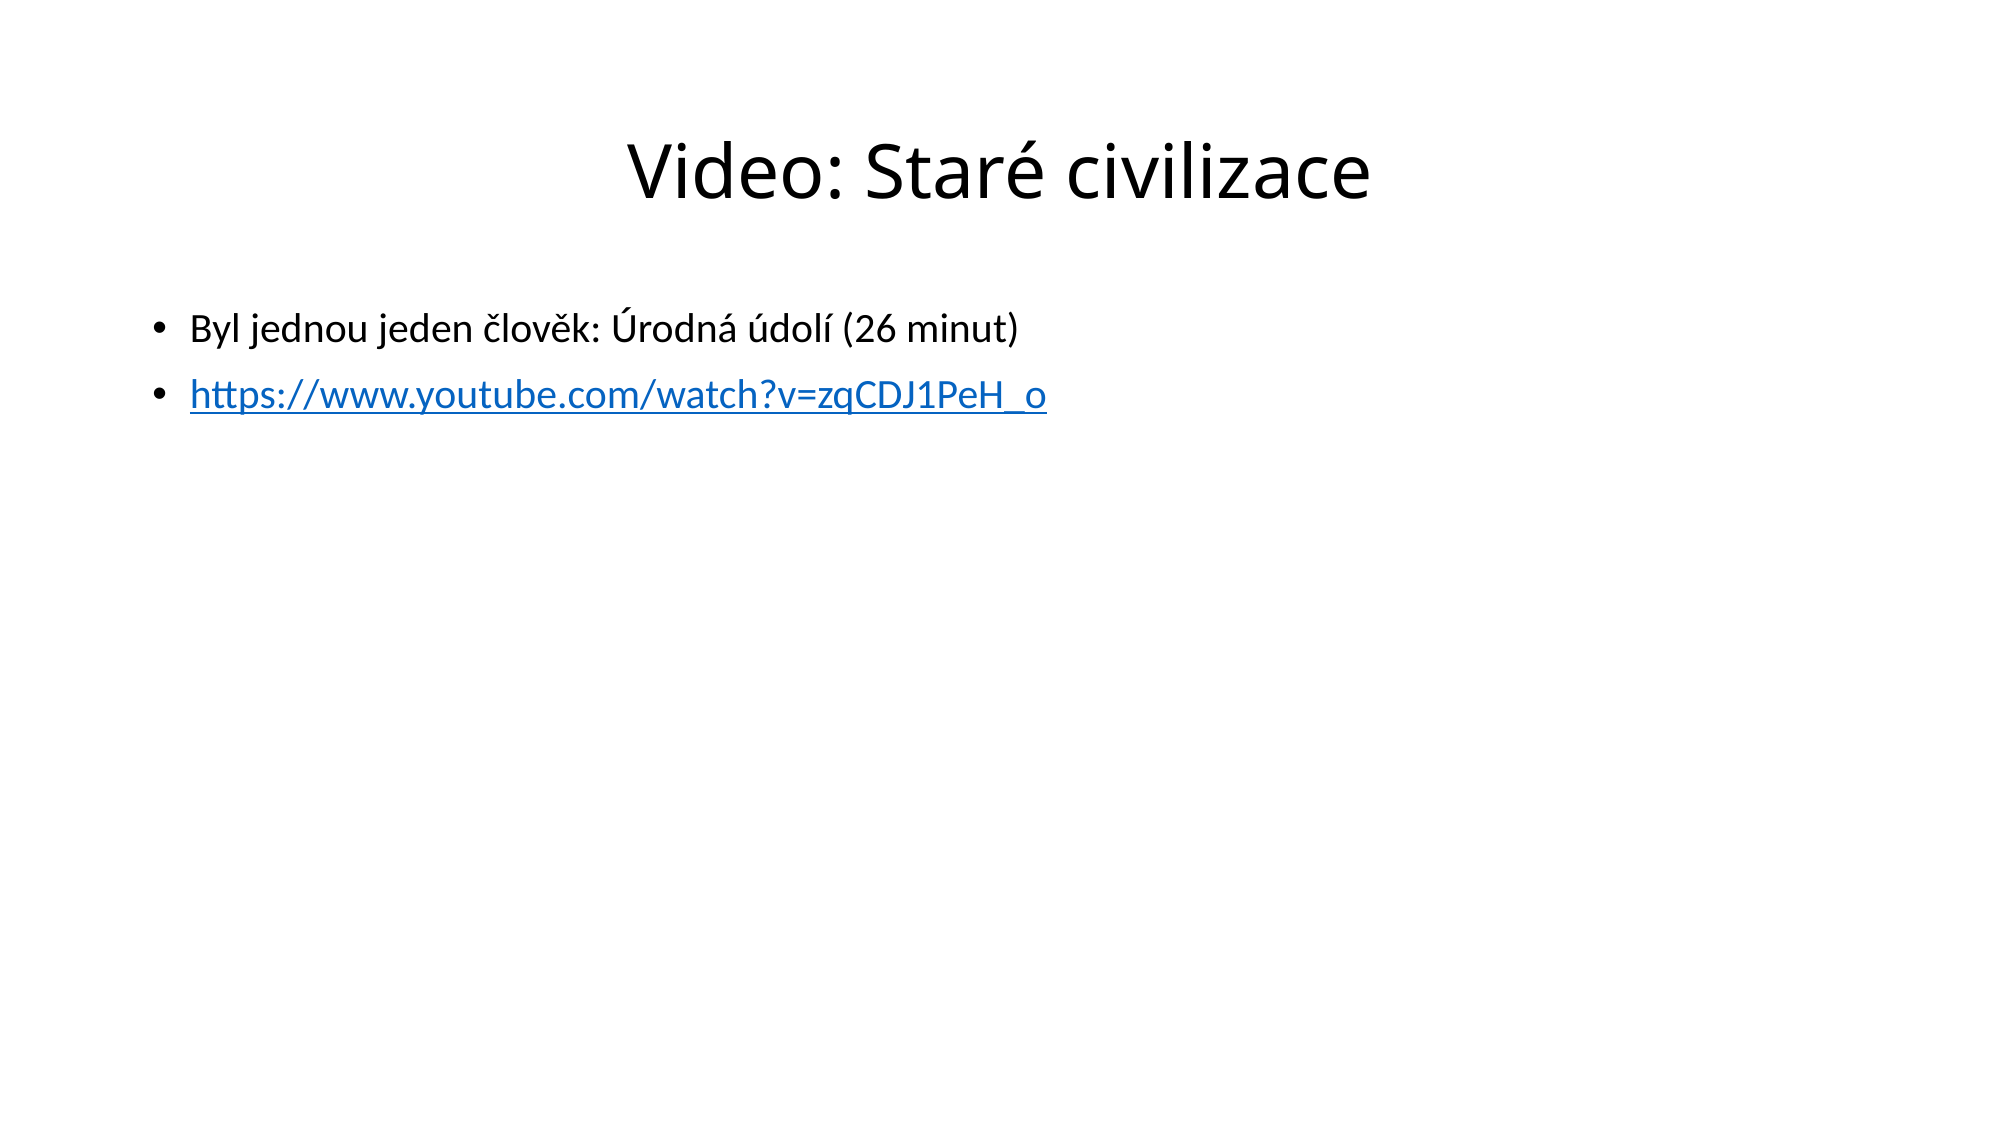

# Video: Staré civilizace
Byl jednou jeden člověk: Úrodná údolí (26 minut)
https://www.youtube.com/watch?v=zqCDJ1PeH_o